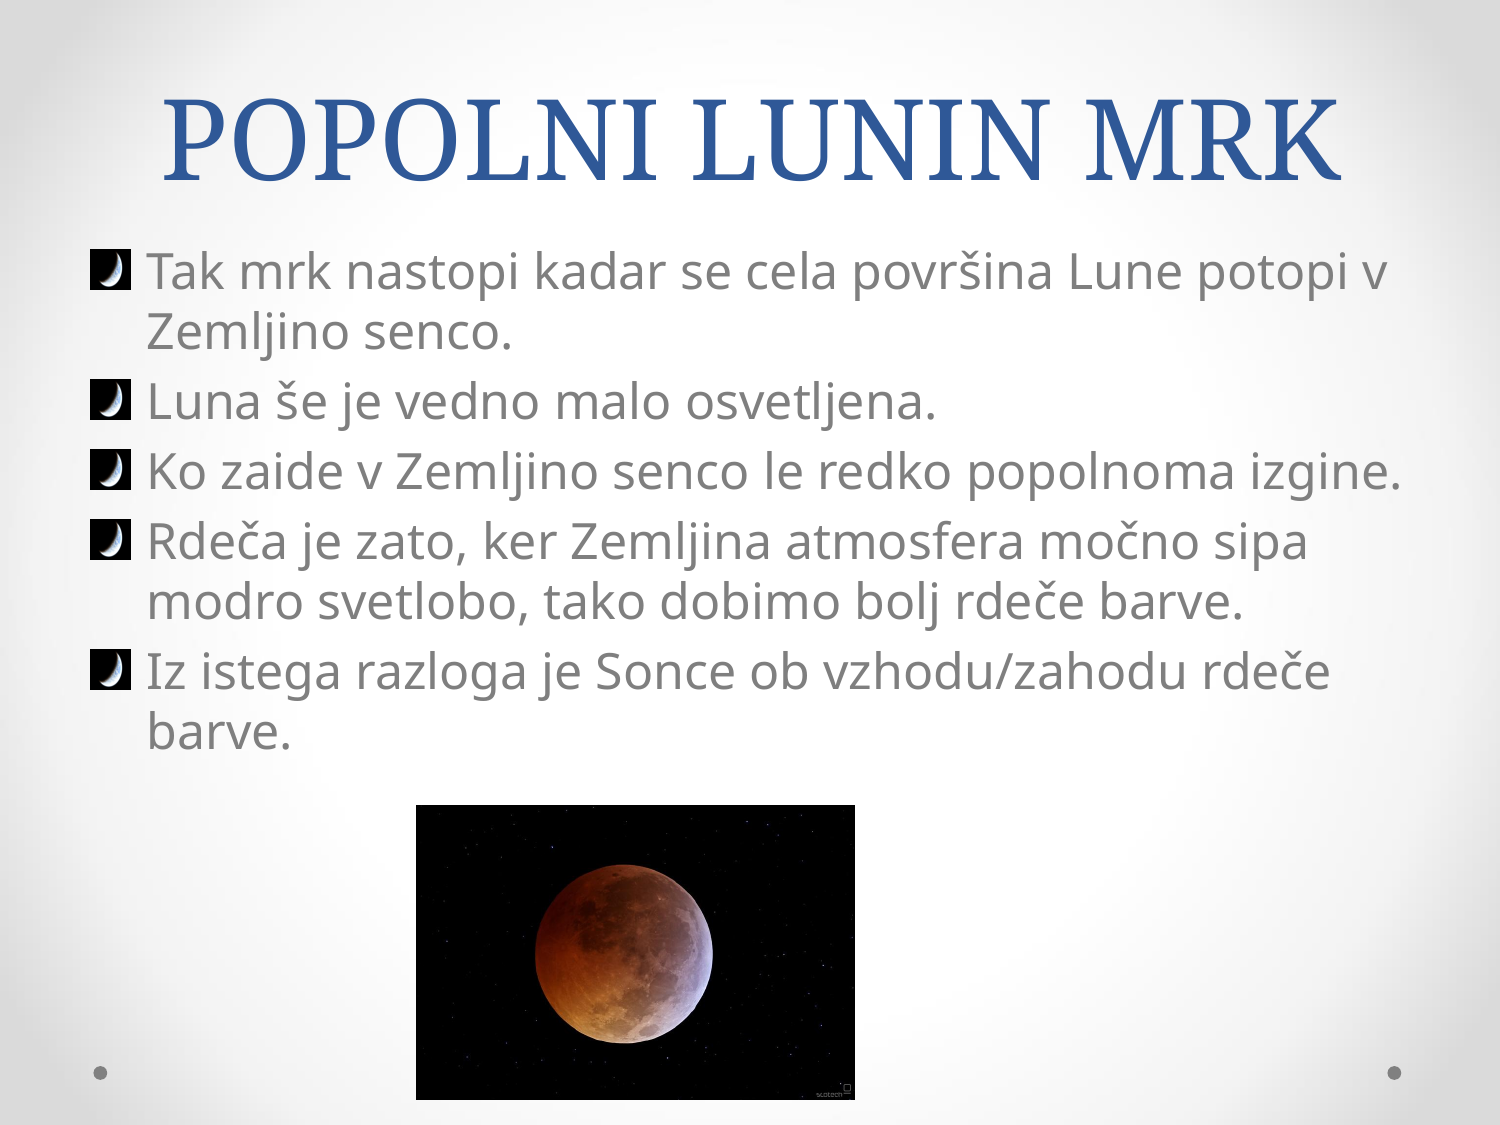

# POPOLNI LUNIN MRK
Tak mrk nastopi kadar se cela površina Lune potopi v Zemljino senco.
Luna še je vedno malo osvetljena.
Ko zaide v Zemljino senco le redko popolnoma izgine.
Rdeča je zato, ker Zemljina atmosfera močno sipa modro svetlobo, tako dobimo bolj rdeče barve.
Iz istega razloga je Sonce ob vzhodu/zahodu rdeče barve.